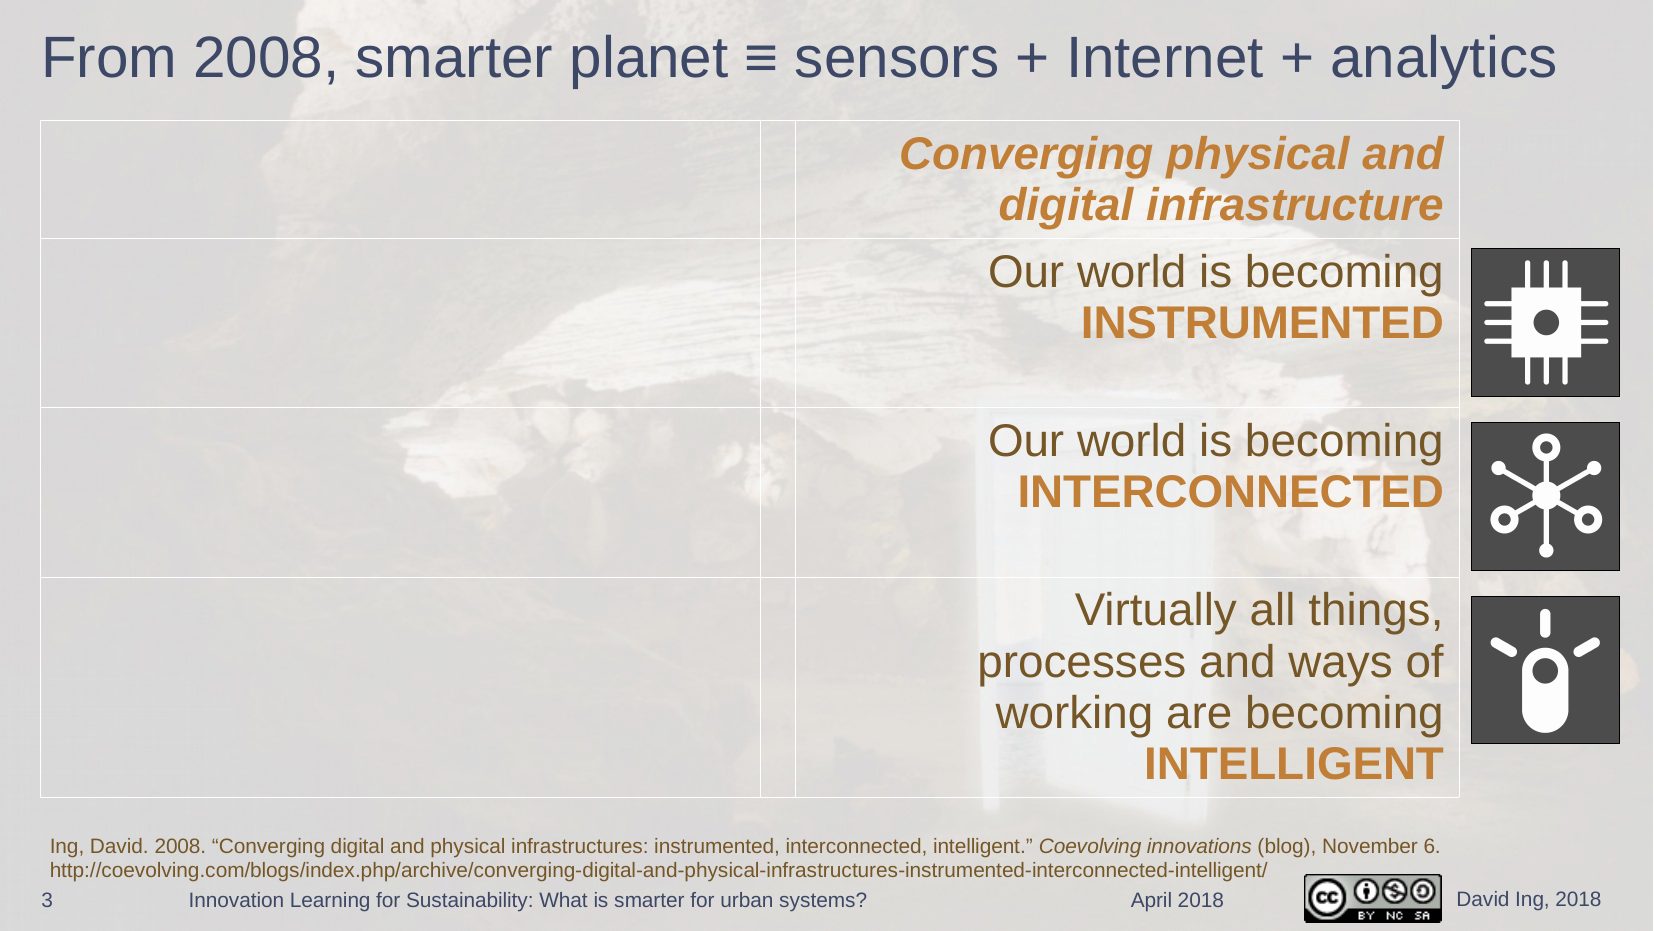

# From 2008, smarter planet ≡ sensors + Internet + analytics
| | | Converging physical and digital infrastructure |
| --- | --- | --- |
| | | Our world is becoming INSTRUMENTED |
| | | Our world is becoming INTERCONNECTED |
| | | Virtually all things, processes and ways of working are becoming INTELLIGENT |
Ing, David. 2008. “Converging digital and physical infrastructures: instrumented, interconnected, intelligent.” Coevolving innovations (blog), November 6. http://coevolving.com/blogs/index.php/archive/converging-digital-and-physical-infrastructures-instrumented-interconnected-intelligent/
Innovation Learning for Sustainability: What is smarter for urban systems?
April 2018
3